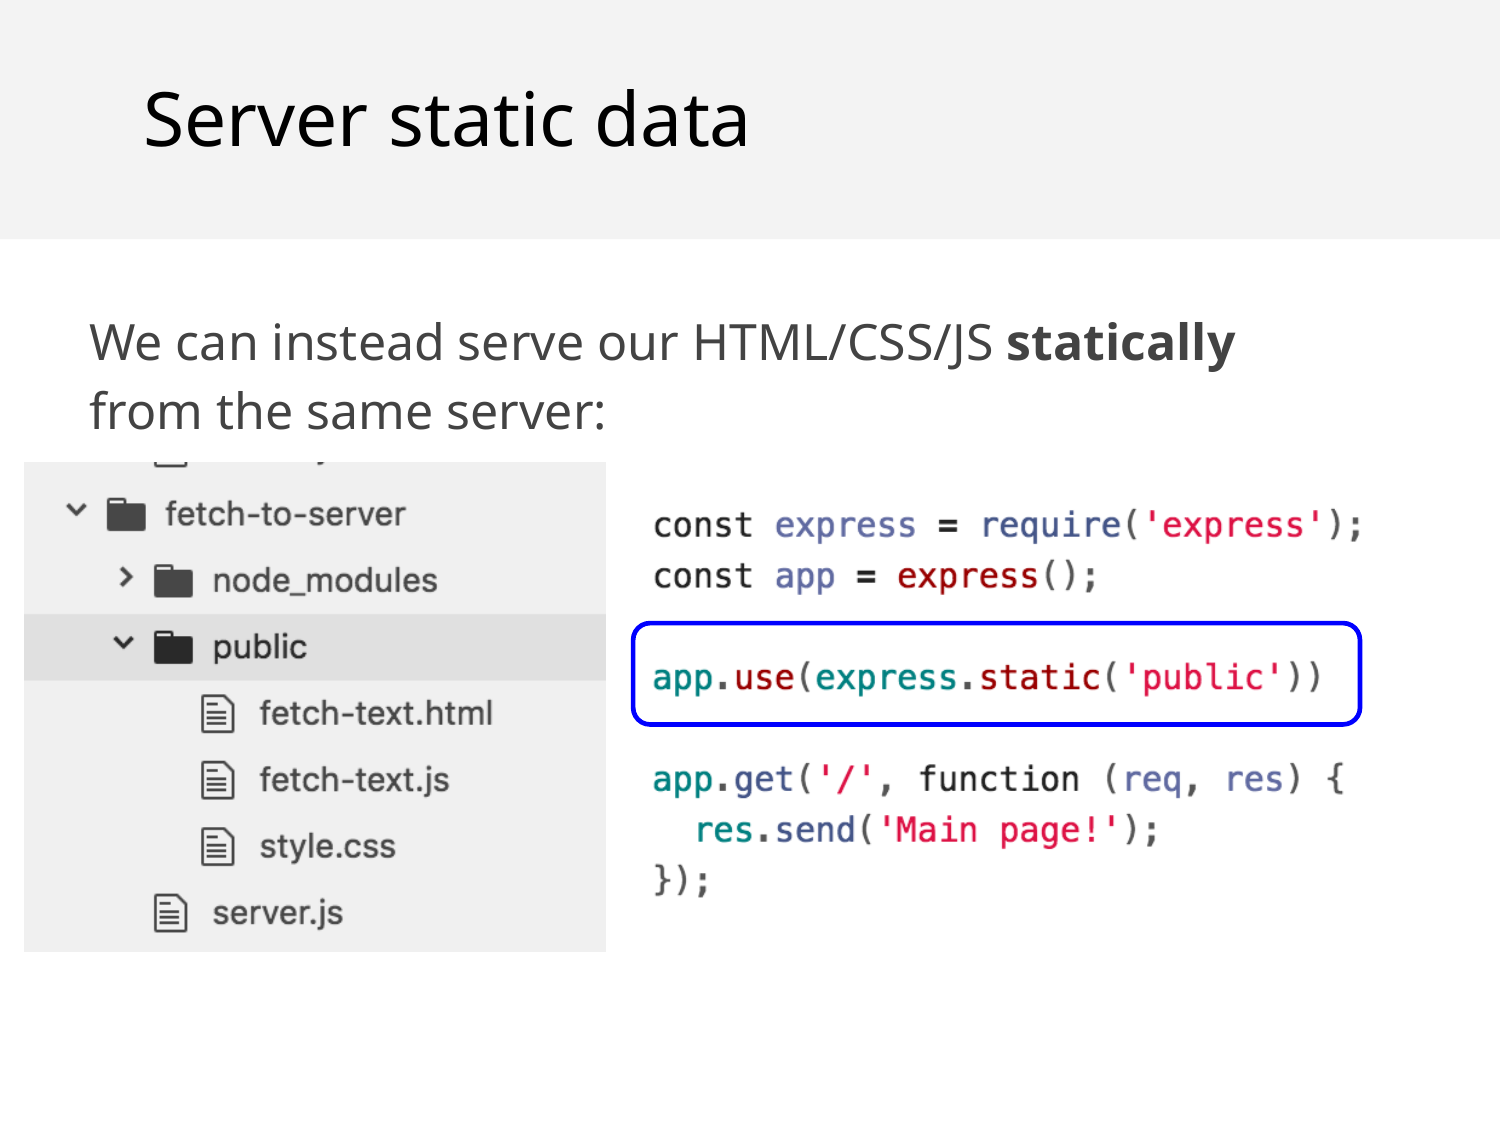

# Server static data
We can instead serve our HTML/CSS/JS statically from the same server: